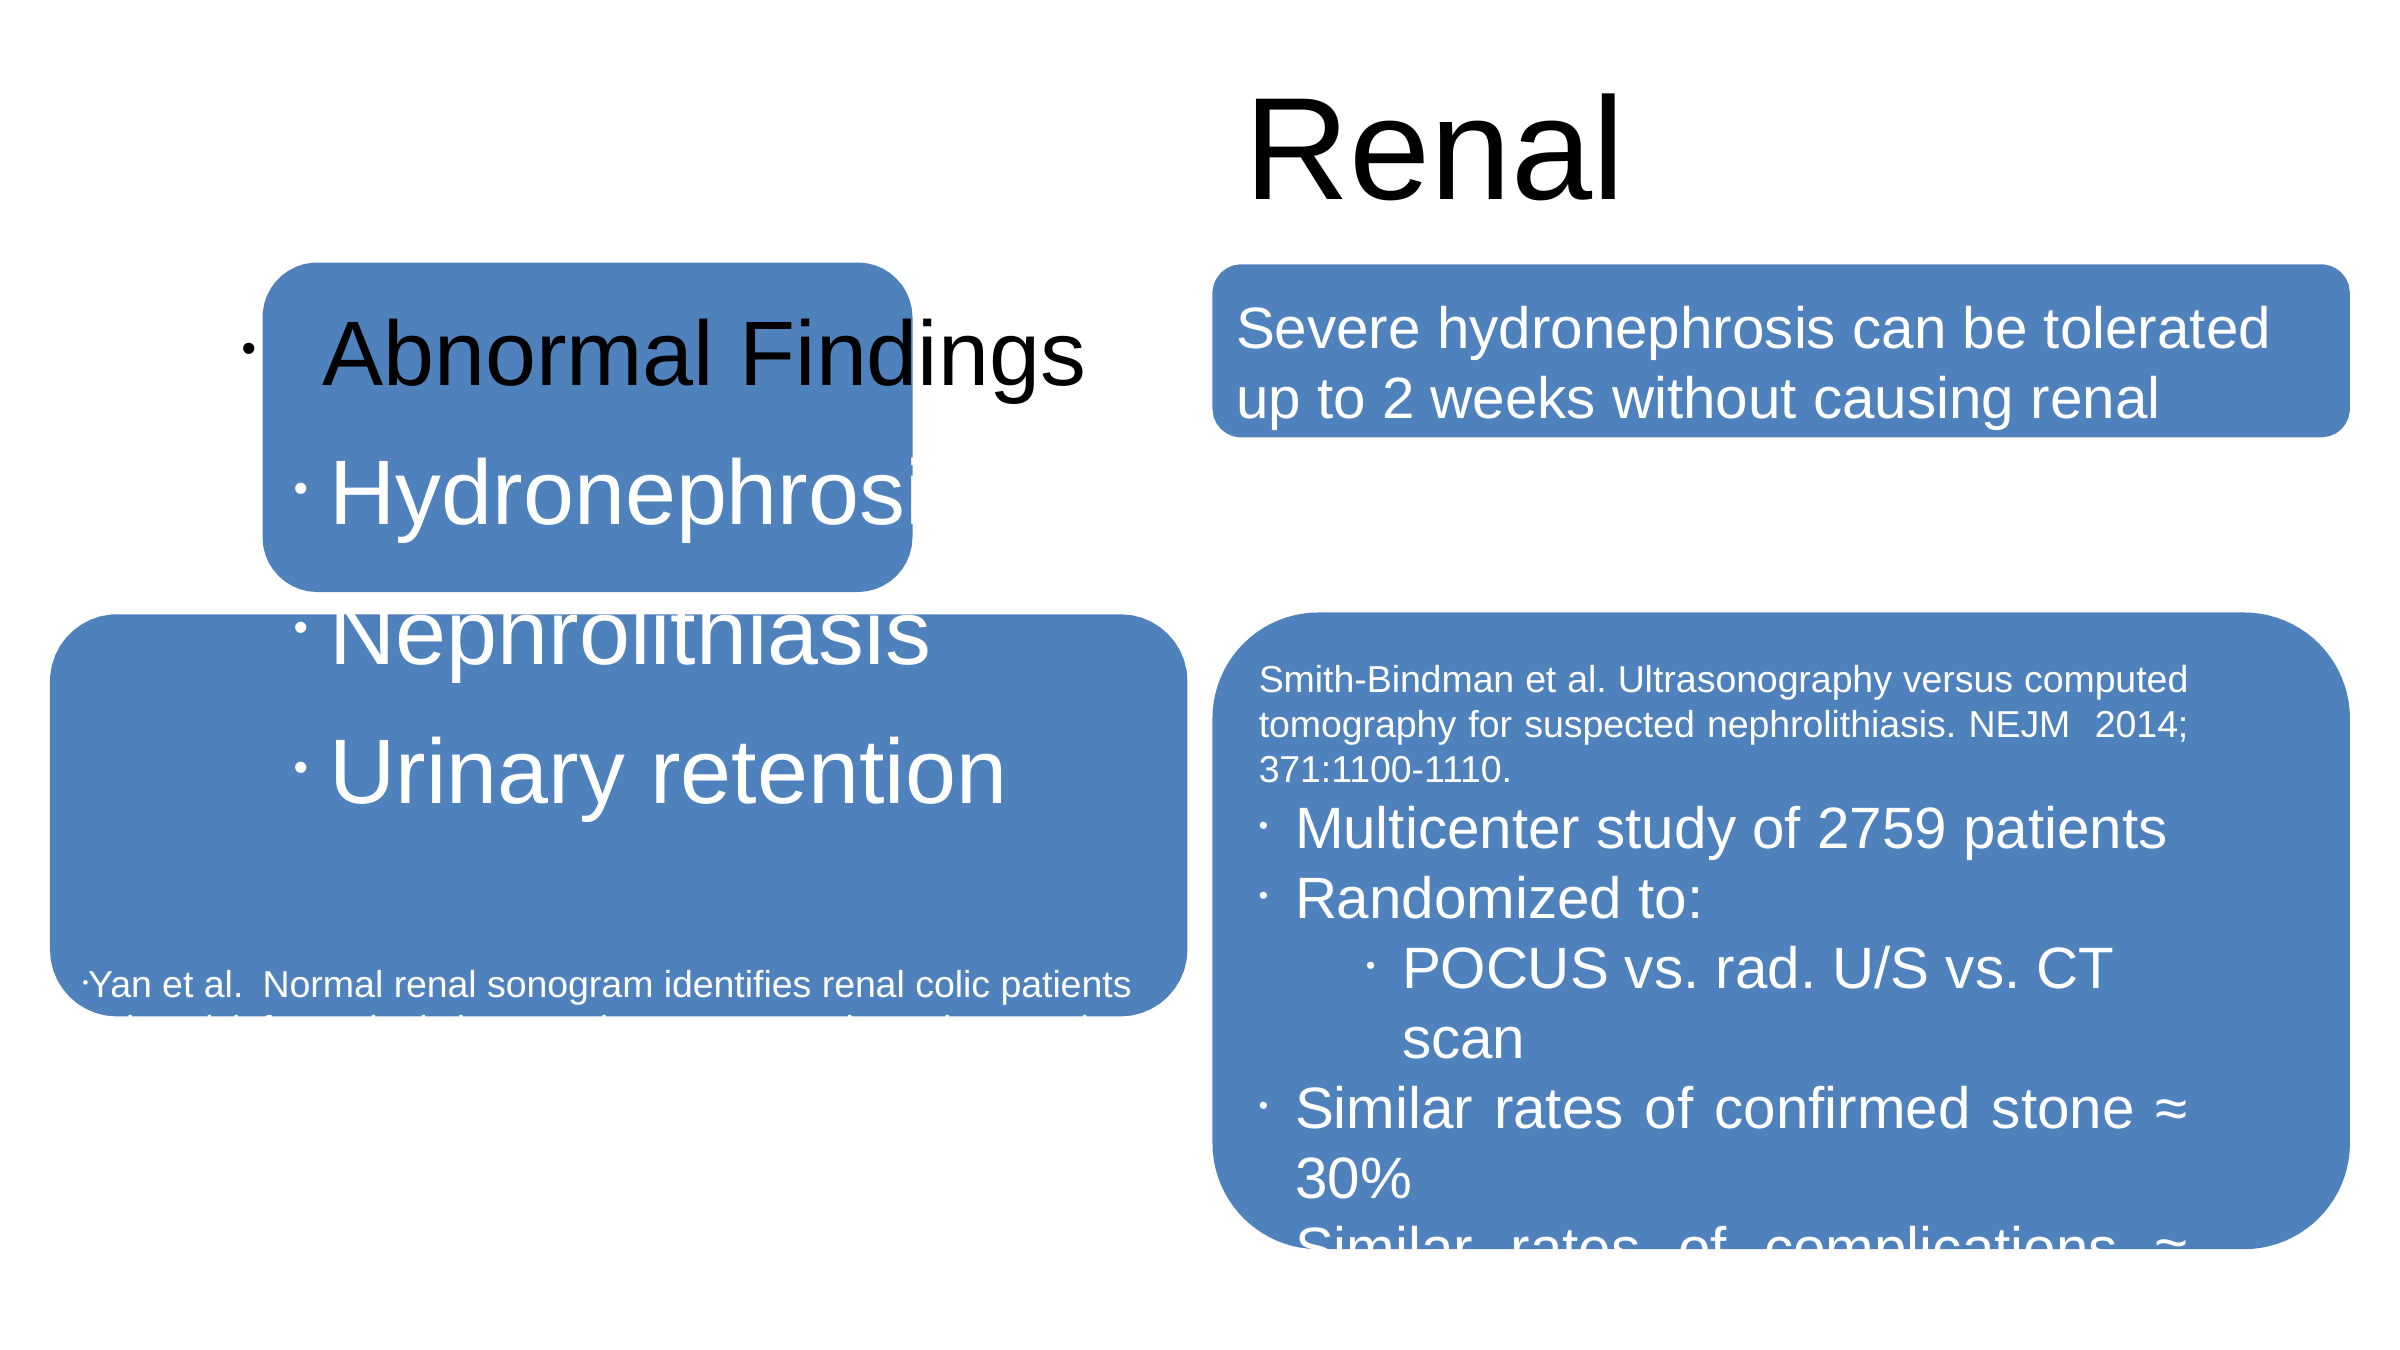

# Renal
Severe hydronephrosis can be tolerated up to 2 weeks without causing renal injury
Abnormal Findings
Hydronephrosis
Nephrolithiasis
Urinary retention
Yan et al.	Normal renal sonogram identifies renal colic patients at low risk for urologic intervention: a prospective cohort study. CJEM 2015;17:38-45.
610 patients
30% had “normal” scan
None required urologic intervention
Smith-Bindman et al. Ultrasonography versus computed tomography for suspected nephrolithiasis. NEJM 2014; 371:1100-1110.
Multicenter study of 2759 patients
Randomized to:
POCUS vs. rad. U/S vs. CT scan
Similar rates of confirmed stone ≈ 30%
Similar rates of complications ≈ 0.4%
Less cumulative radiation with US